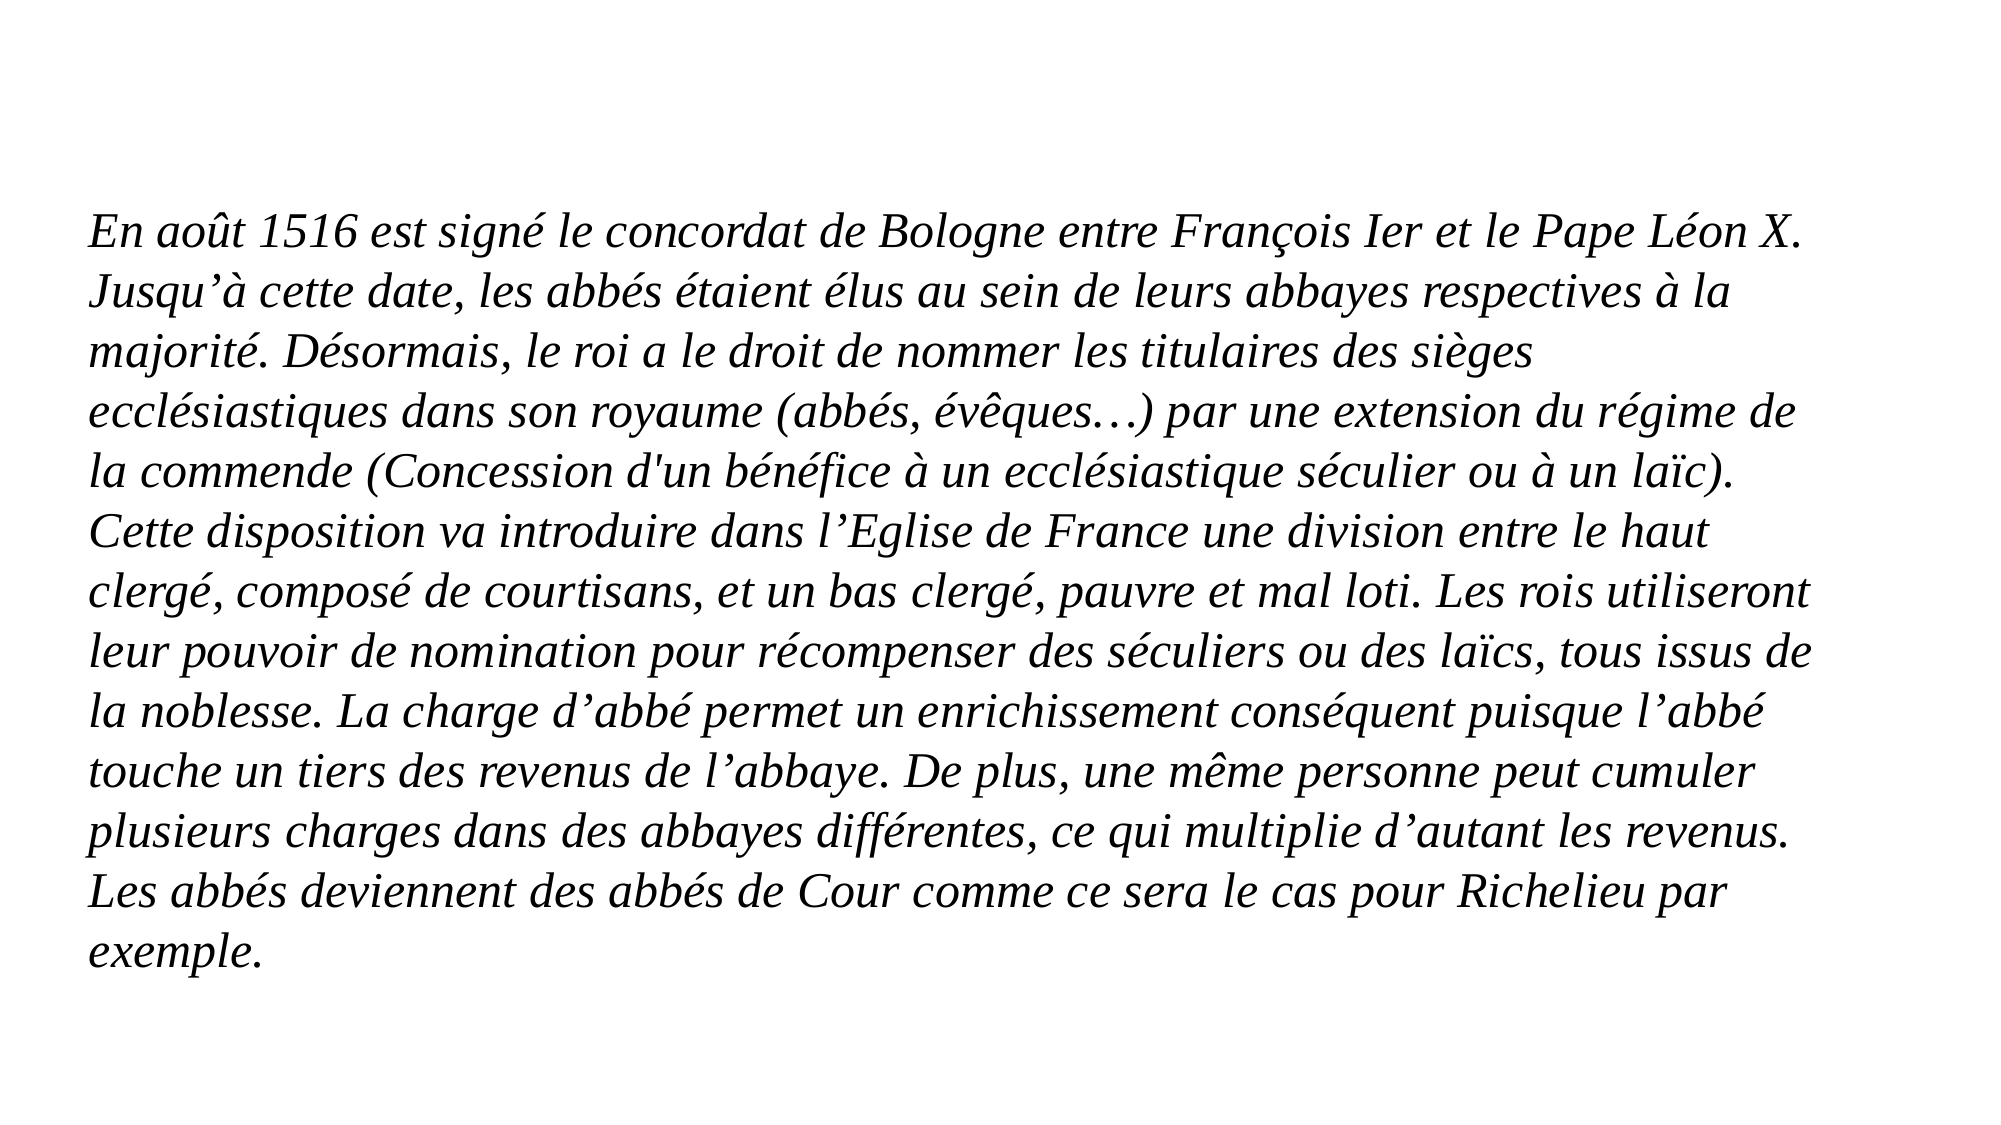

En août 1516 est signé le concordat de Bologne entre François Ier et le Pape Léon X. Jusqu’à cette date, les abbés étaient élus au sein de leurs abbayes respectives à la majorité. Désormais, le roi a le droit de nommer les titulaires des sièges ecclésiastiques dans son royaume (abbés, évêques…) par une extension du régime de la commende (Concession d'un bénéfice à un ecclésiastique séculier ou à un laïc). Cette disposition va introduire dans l’Eglise de France une division entre le haut clergé, composé de courtisans, et un bas clergé, pauvre et mal loti. Les rois utiliseront leur pouvoir de nomination pour récompenser des séculiers ou des laïcs, tous issus de la noblesse. La charge d’abbé permet un enrichissement conséquent puisque l’abbé touche un tiers des revenus de l’abbaye. De plus, une même personne peut cumuler plusieurs charges dans des abbayes différentes, ce qui multiplie d’autant les revenus. Les abbés deviennent des abbés de Cour comme ce sera le cas pour Richelieu par exemple.